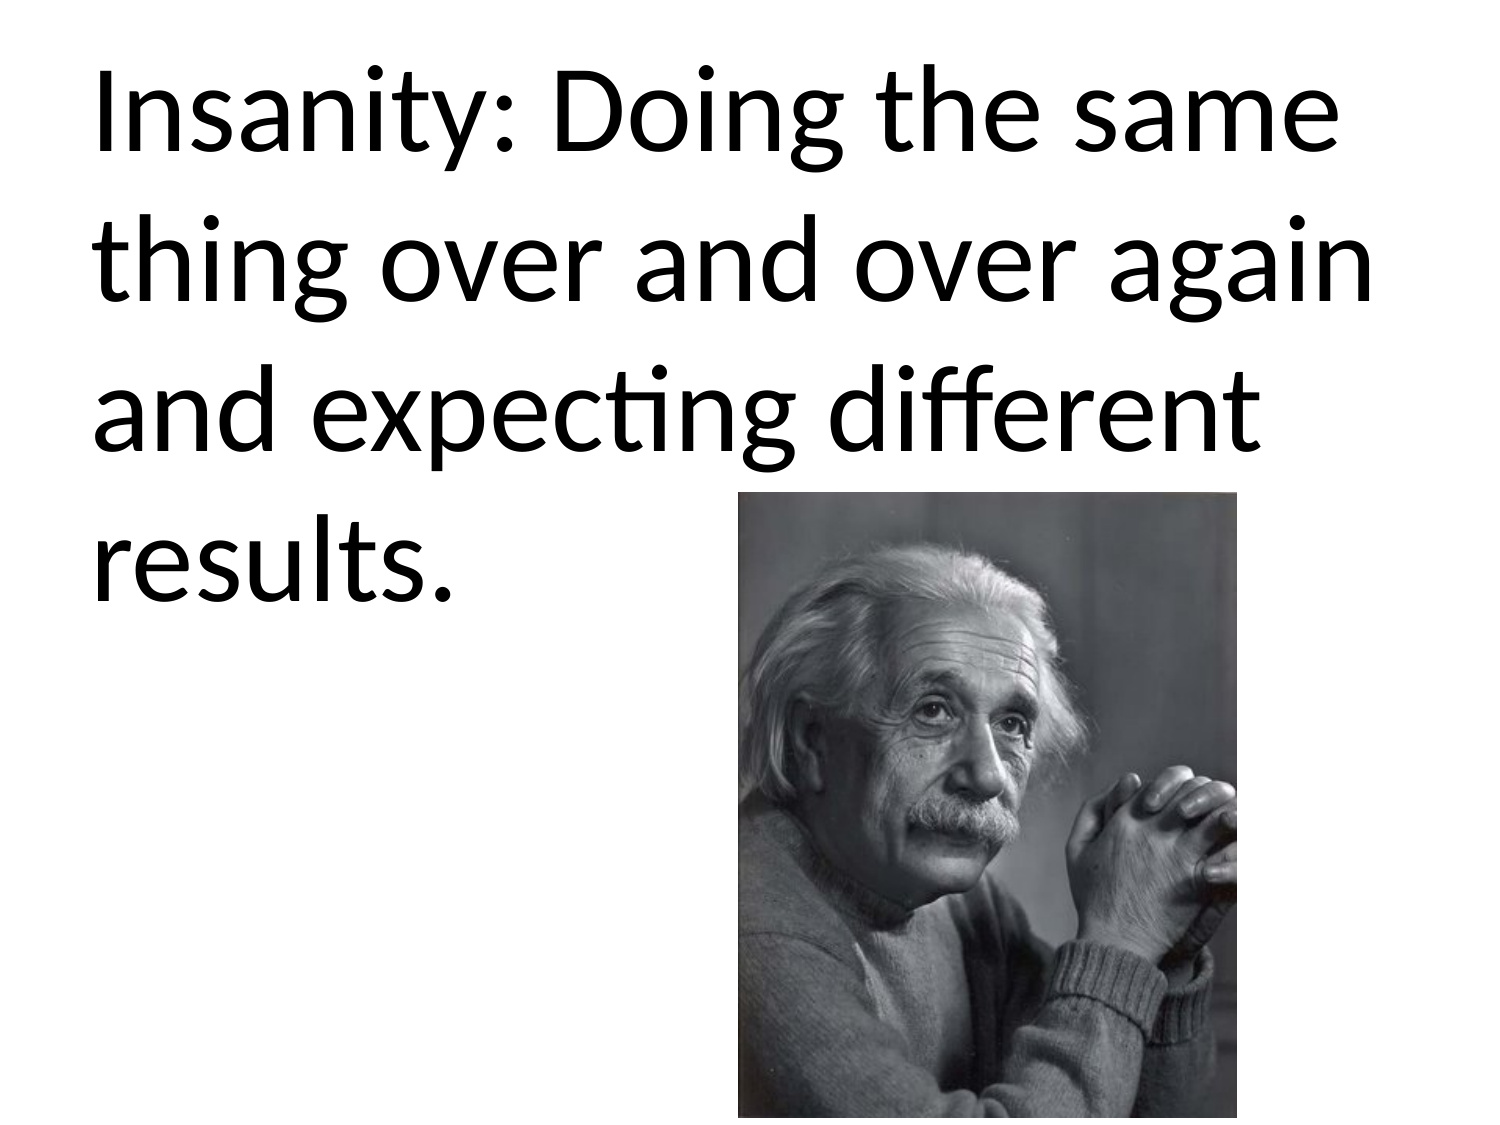

# Insanity: Doing the same thing over and over again and expecting different results.